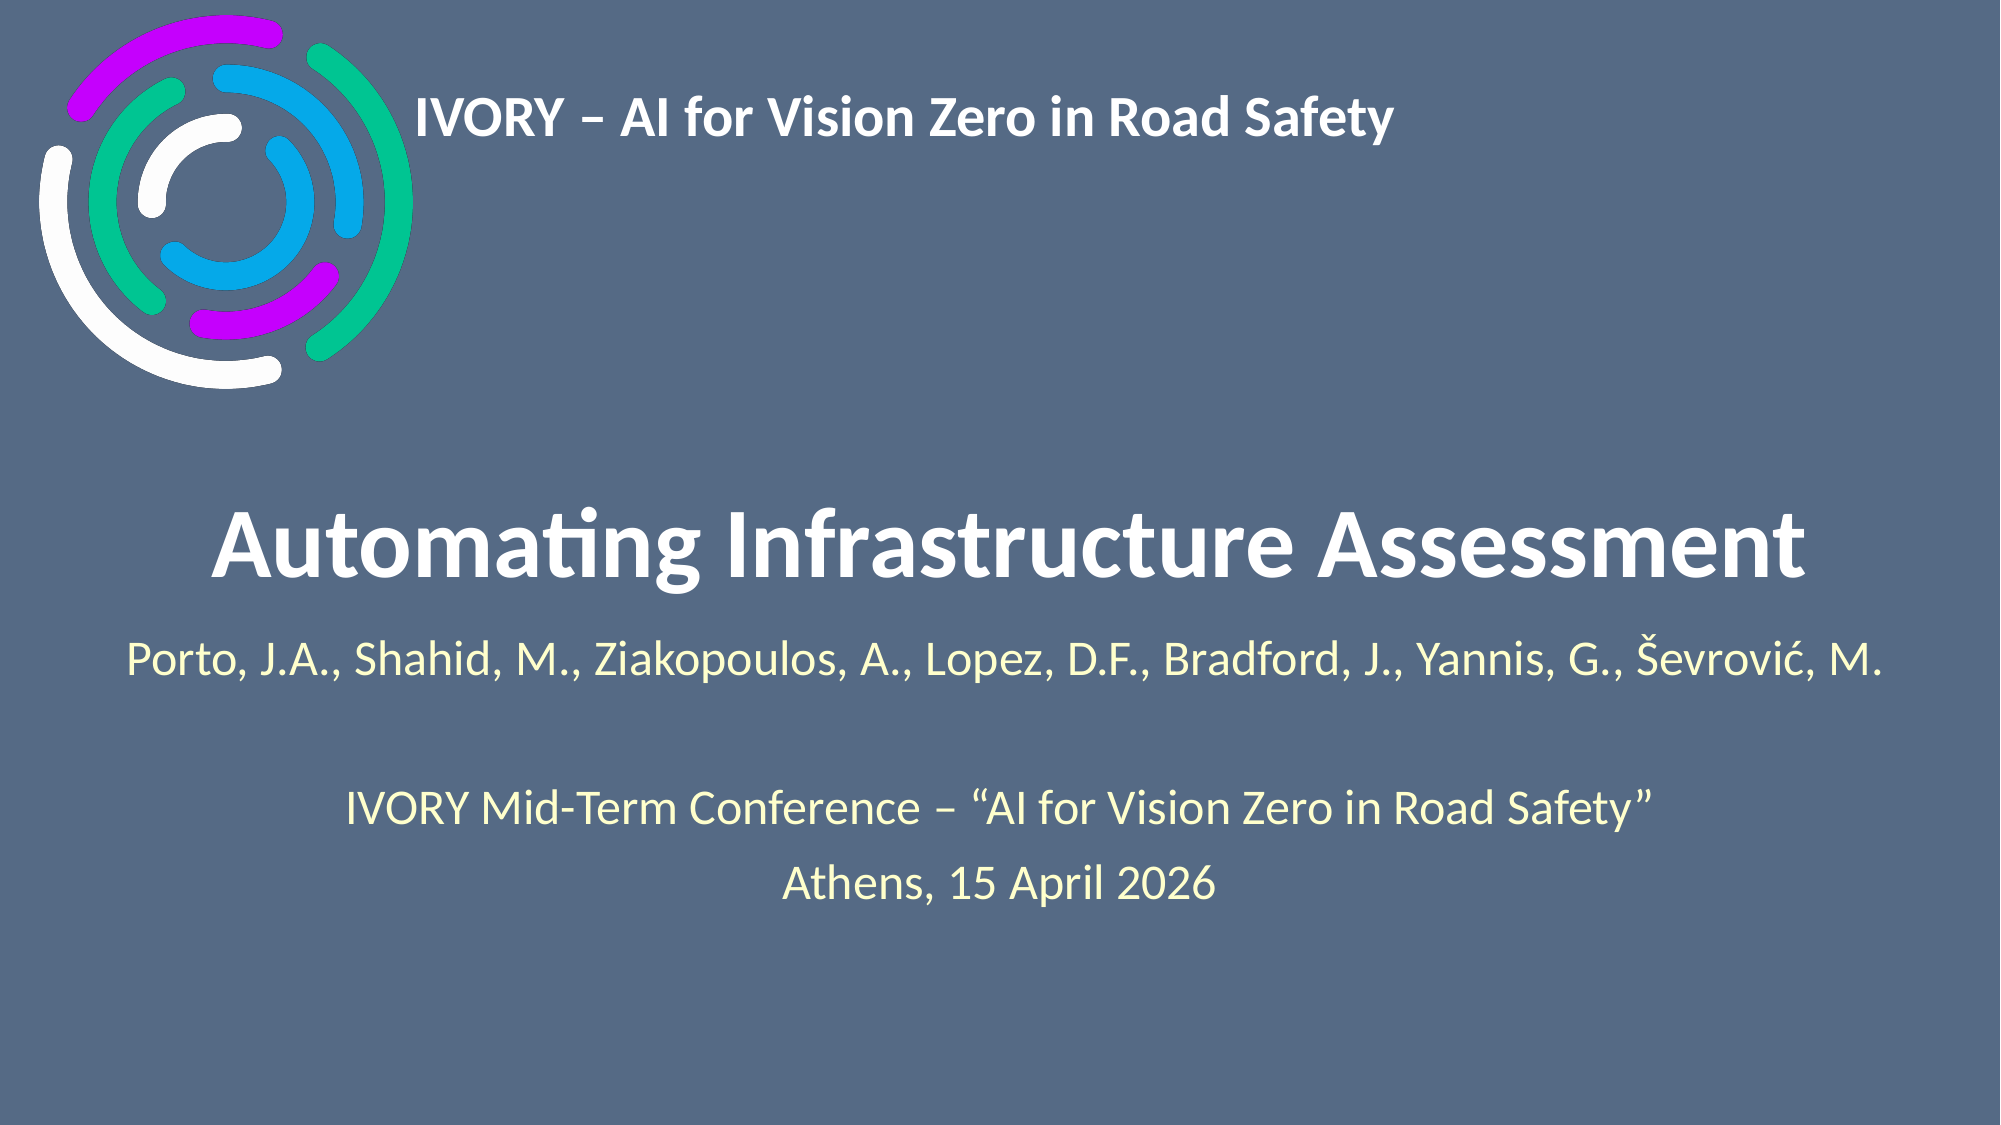

# Automating Infrastructure Assessment
 Porto, J.A., Shahid, M., Ziakopoulos, A., Lopez, D.F., Bradford, J., Yannis, G., Ševrović, M.
IVORY Mid-Term Conference – “AI for Vision Zero in Road Safety”
Athens, 15 April 2026